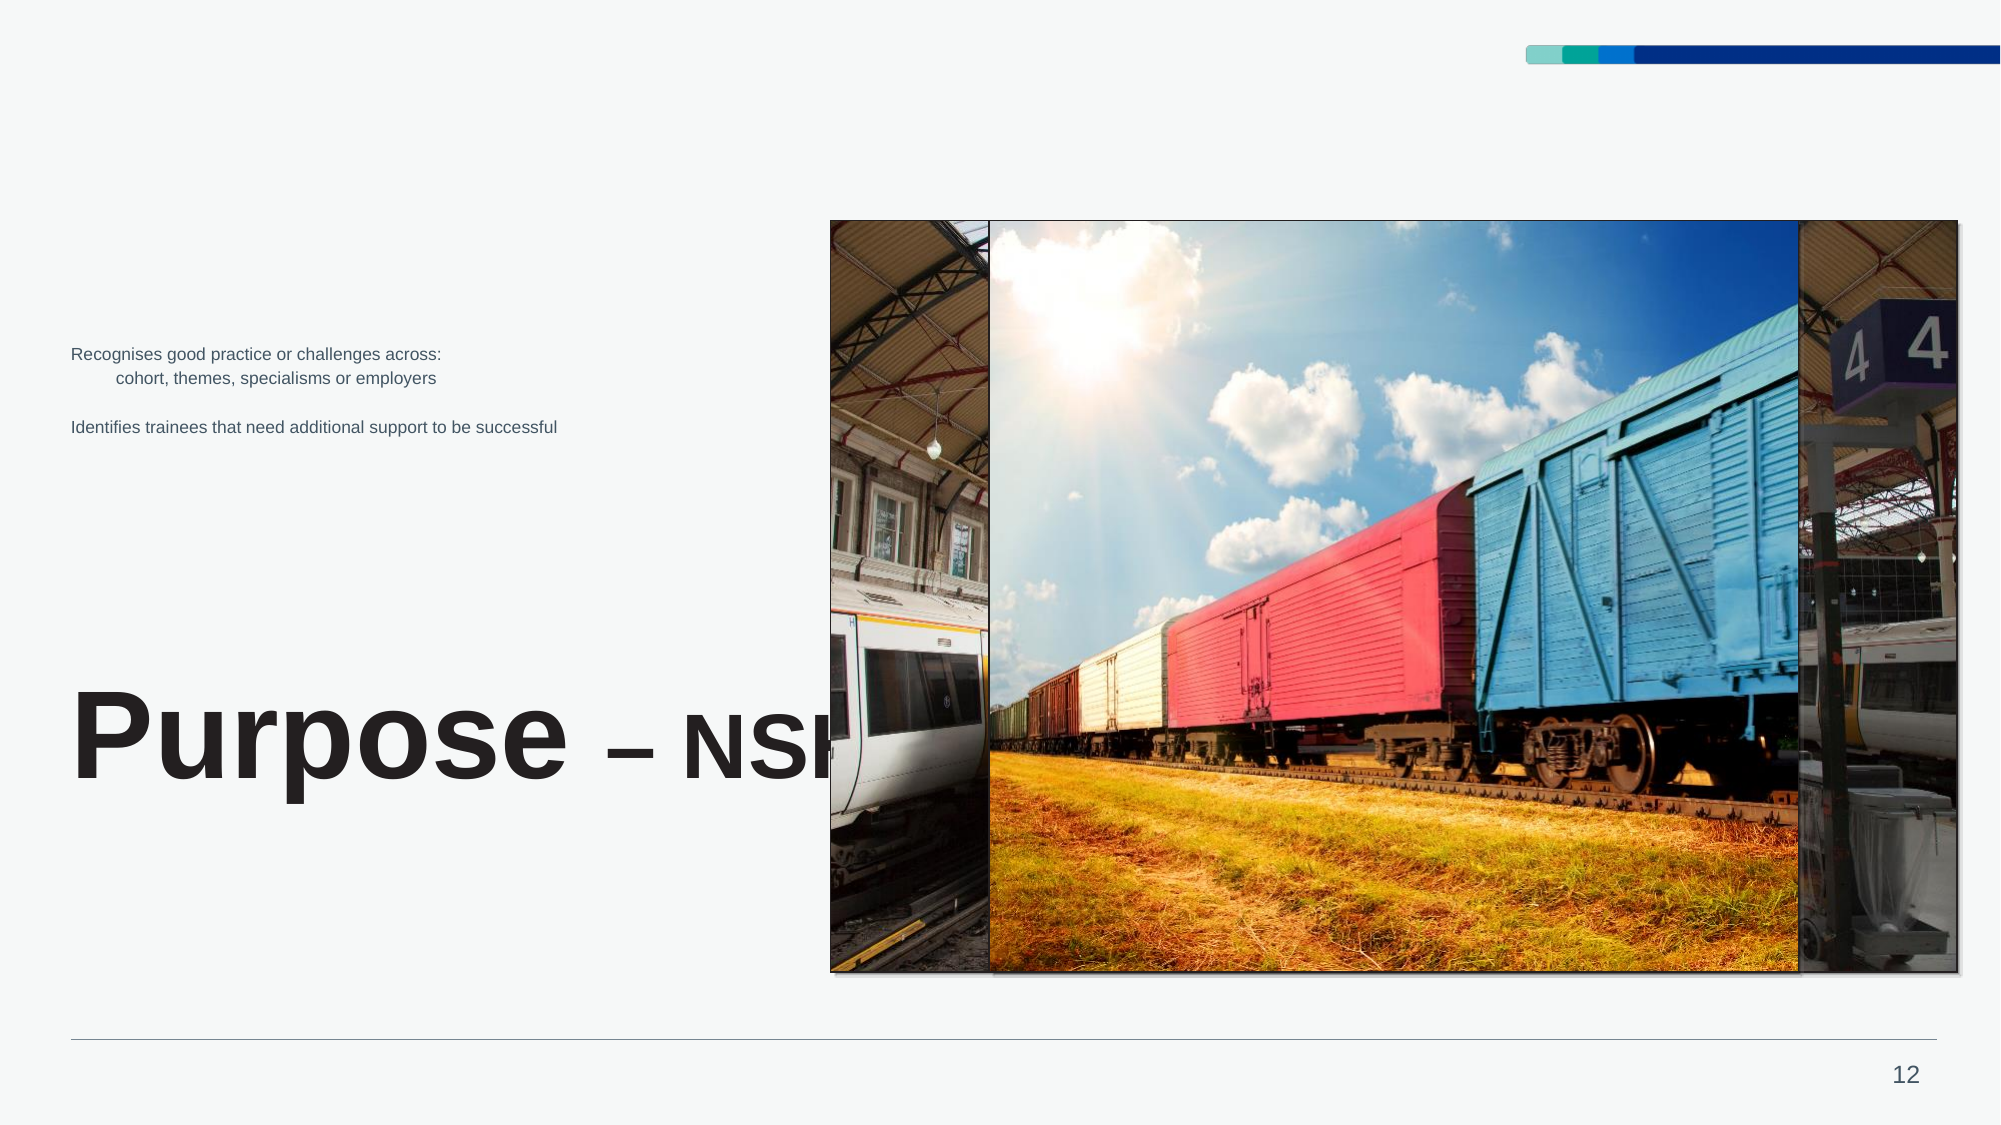

# Recognises good practice or challenges across:
cohort, themes, specialisms or employers
Identifies trainees that need additional support to be successful
Purpose – NSHCS